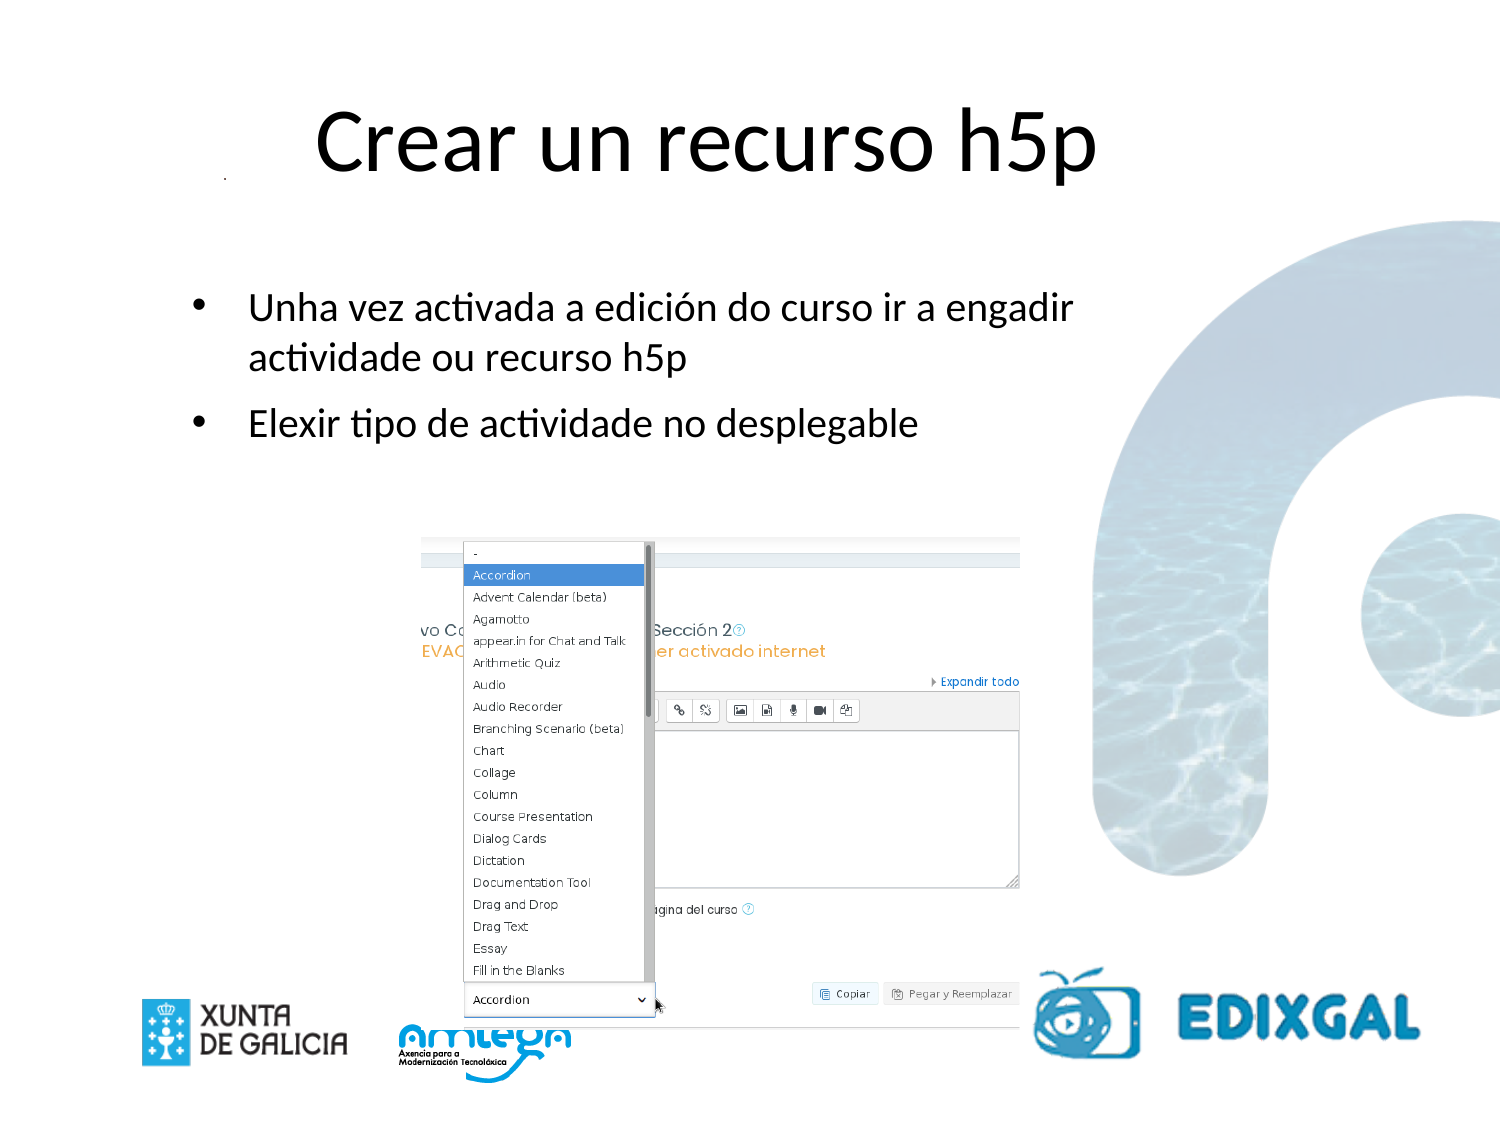

Crear un recurso h5p
# Unha vez activada a edición do curso ir a engadir actividade ou recurso h5p
Elexir tipo de actividade no desplegable